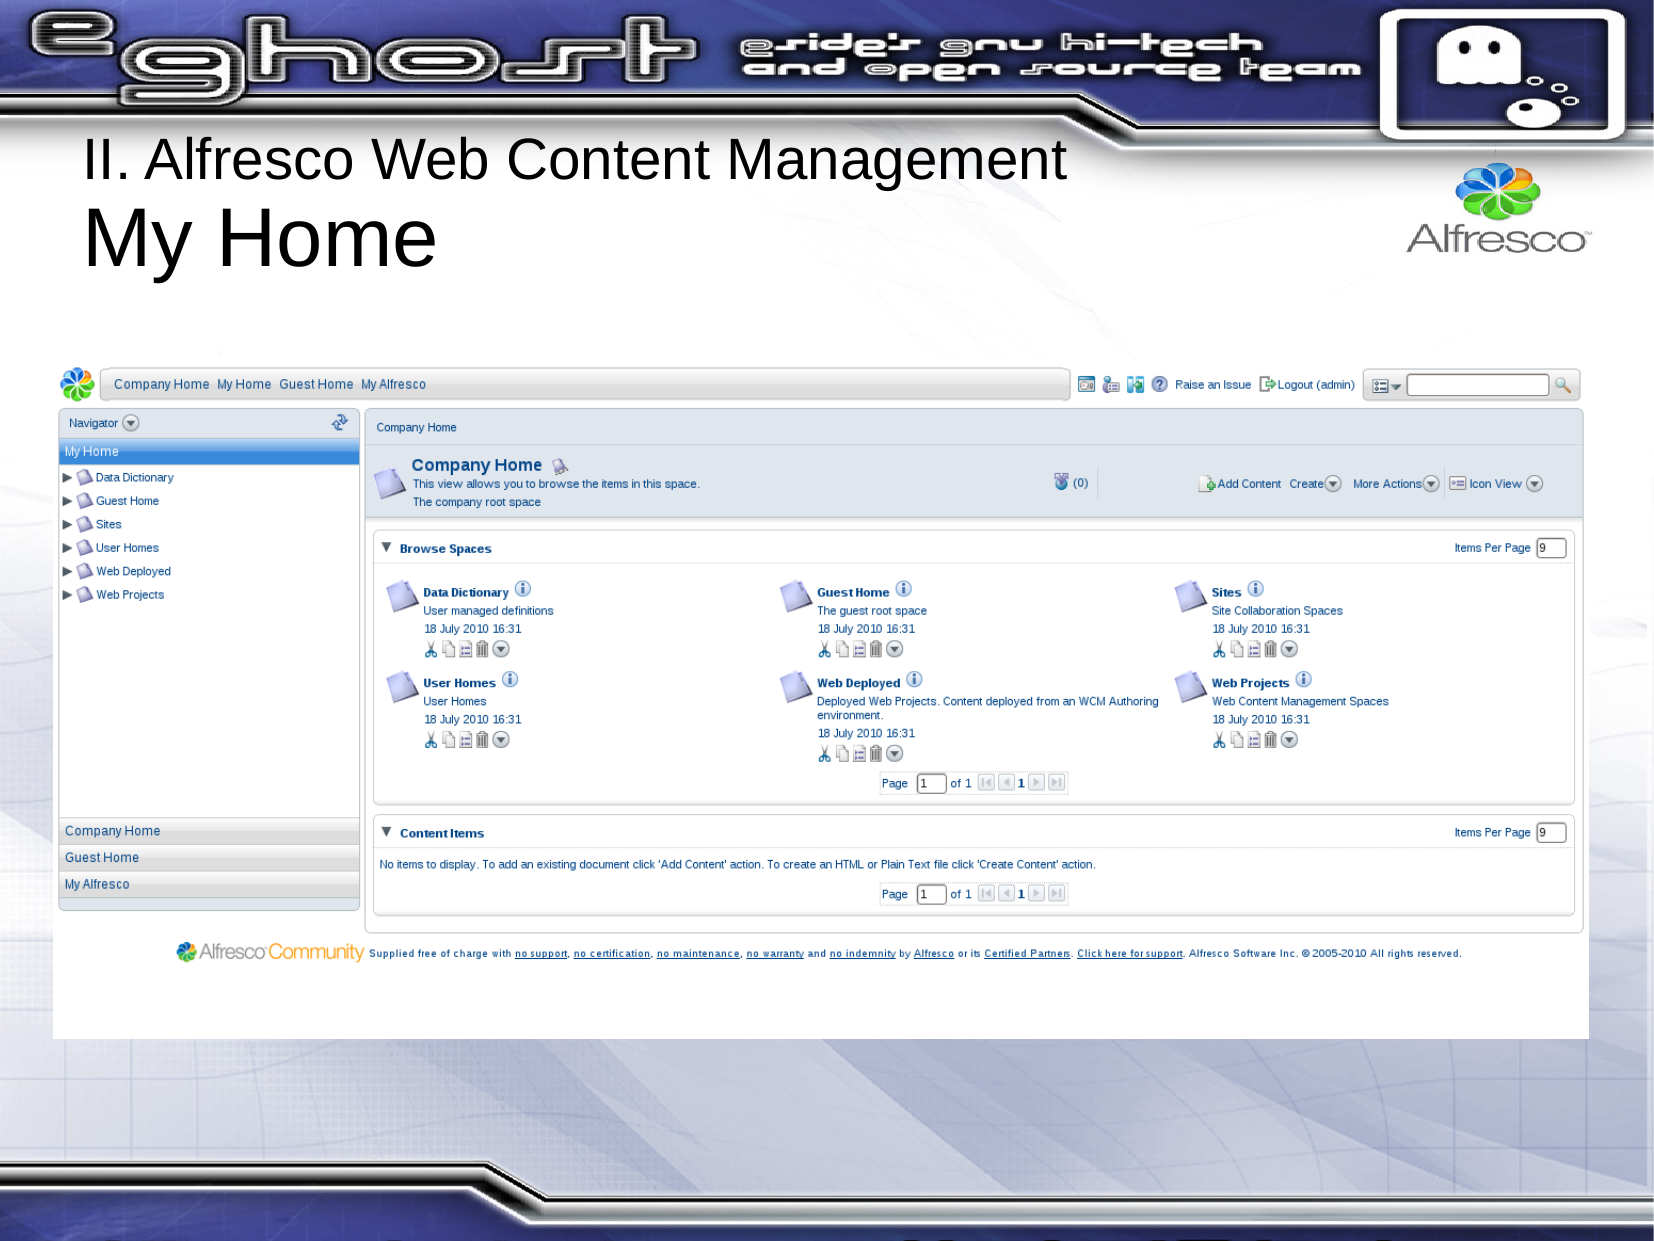

# II. Alfresco Web Content Management My Home